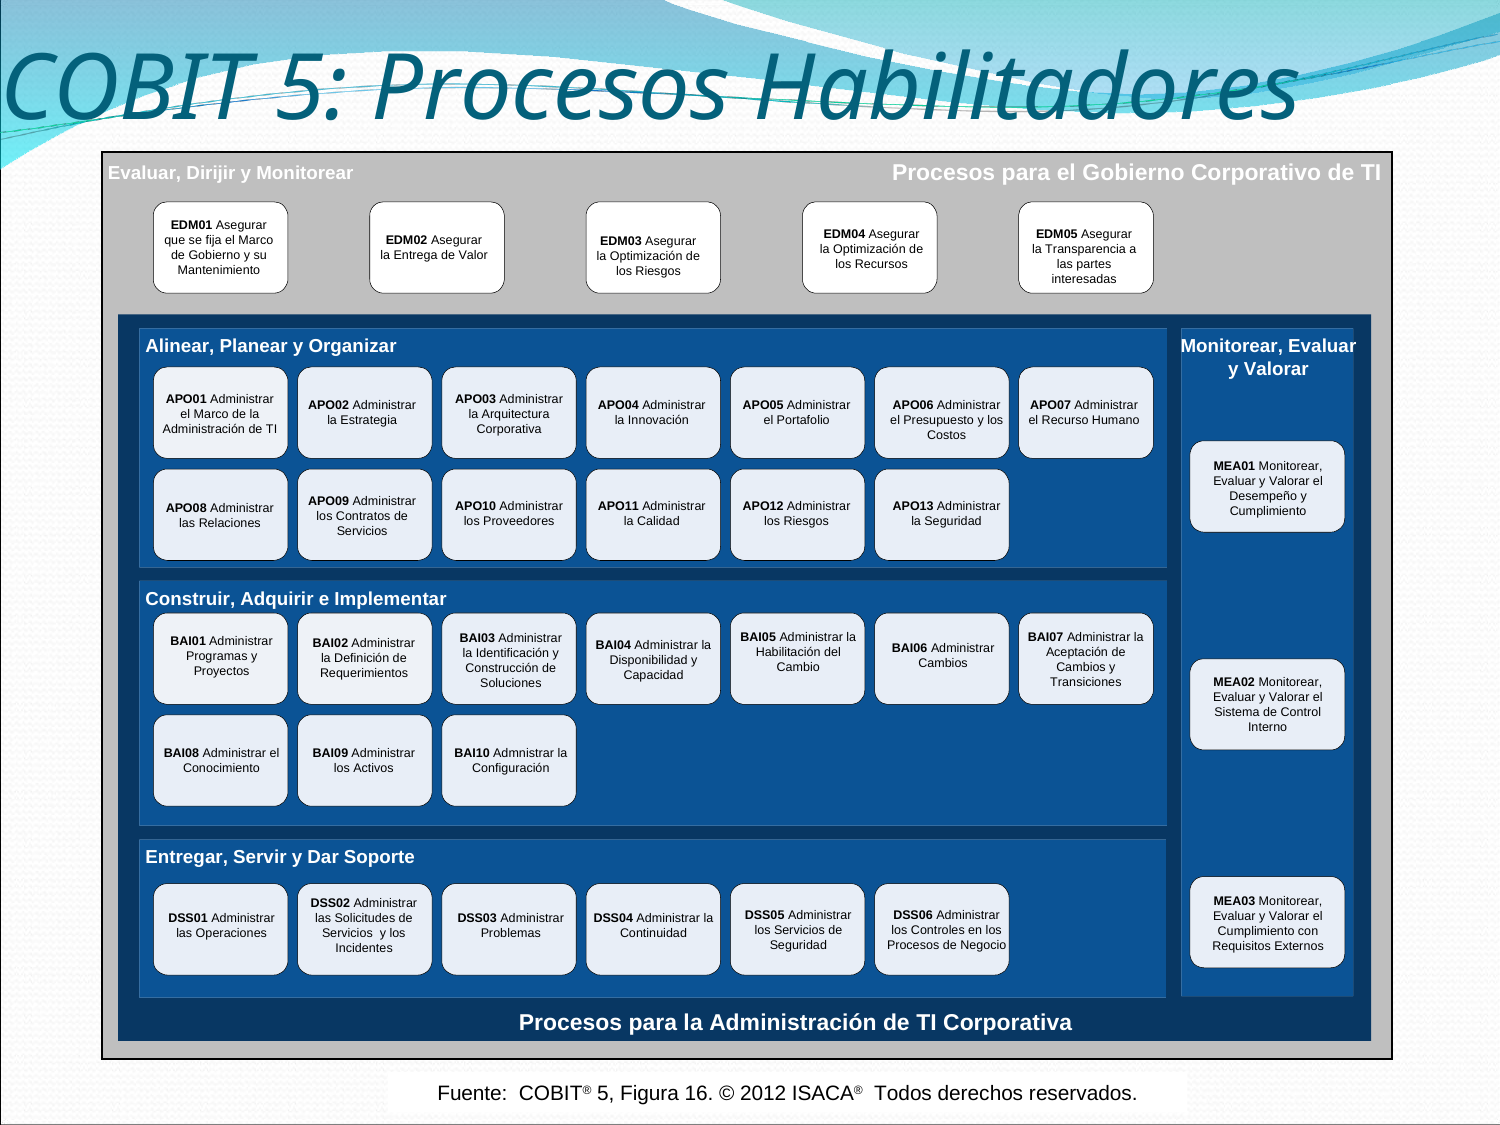

# COBIT 5: Procesos Habilitadores
Procesos para el Gobierno Corporativo de TI
Evaluar, Dirijir y Monitorear
Alinear, Planear y Organizar
Monitorear, Evaluar
y Valorar
Construir, Adquirir e Implementar
Entregar, Servir y Dar Soporte
Procesos para la Administración de TI Corporativa
EDM01 Asegurar
que se fija el Marco de Gobierno y su Mantenimiento
EDM04 Asegurar
la Optimización de los Recursos
EDM05 Asegurar
la Transparencia a las partes interesadas
EDM02 Asegurar
la Entrega de Valor
EDM03 Asegurar
la Optimización de los Riesgos
APO01 Administrar el Marco de la Administración de TI
APO03 Administrar
la Arquitectura Corporativa
APO05 Administrar el Portafolio
APO07 Administrar el Recurso Humano
APO02 Administrar
la Estrategia
APO04 Administrar la Innovación
APO06 Administrar
el Presupuesto y los Costos
MEA01 Monitorear, Evaluar y Valorar el Desempeño y Cumplimiento
APO09 Administrar los Contratos de Servicios
APO10 Administrar
los Proveedores
APO12 Administrar los Riesgos
APO11 Administrar
la Calidad
APO13 Administrar la Seguridad
APO08 Administrar las Relaciones
BAI05 Administrar la Habilitación del Cambio
BAI07 Administrar la Aceptación de Cambios y Transiciones
BAI03 Administrar
la Identificación y Construcción de Soluciones
BAI01 Administrar
Programas y Proyectos
BAI02 Administrar
la Definición de Requerimientos
BAI04 Administrar la Disponibilidad y Capacidad
BAI06 Administrar Cambios
MEA02 Monitorear, Evaluar y Valorar el Sistema de Control Interno
BAI08 Administrar el Conocimiento
BAI09 Administrar los Activos
BAI10 Admnistrar la Configuración
MEA03 Monitorear, Evaluar y Valorar el Cumplimiento con Requisitos Externos
DSS02 Administrar las Solicitudes de Servicios y los Incidentes
DSS05 Administrar los Servicios de Seguridad
DSS06 Administrar los Controles en los Procesos de Negocio
DSS03 Administrar Problemas
DSS01 Administrar las Operaciones
DSS04 Administrar la Continuidad
Fuente:  COBIT® 5, Figura 16. © 2012 ISACA® Todos derechos reservados.